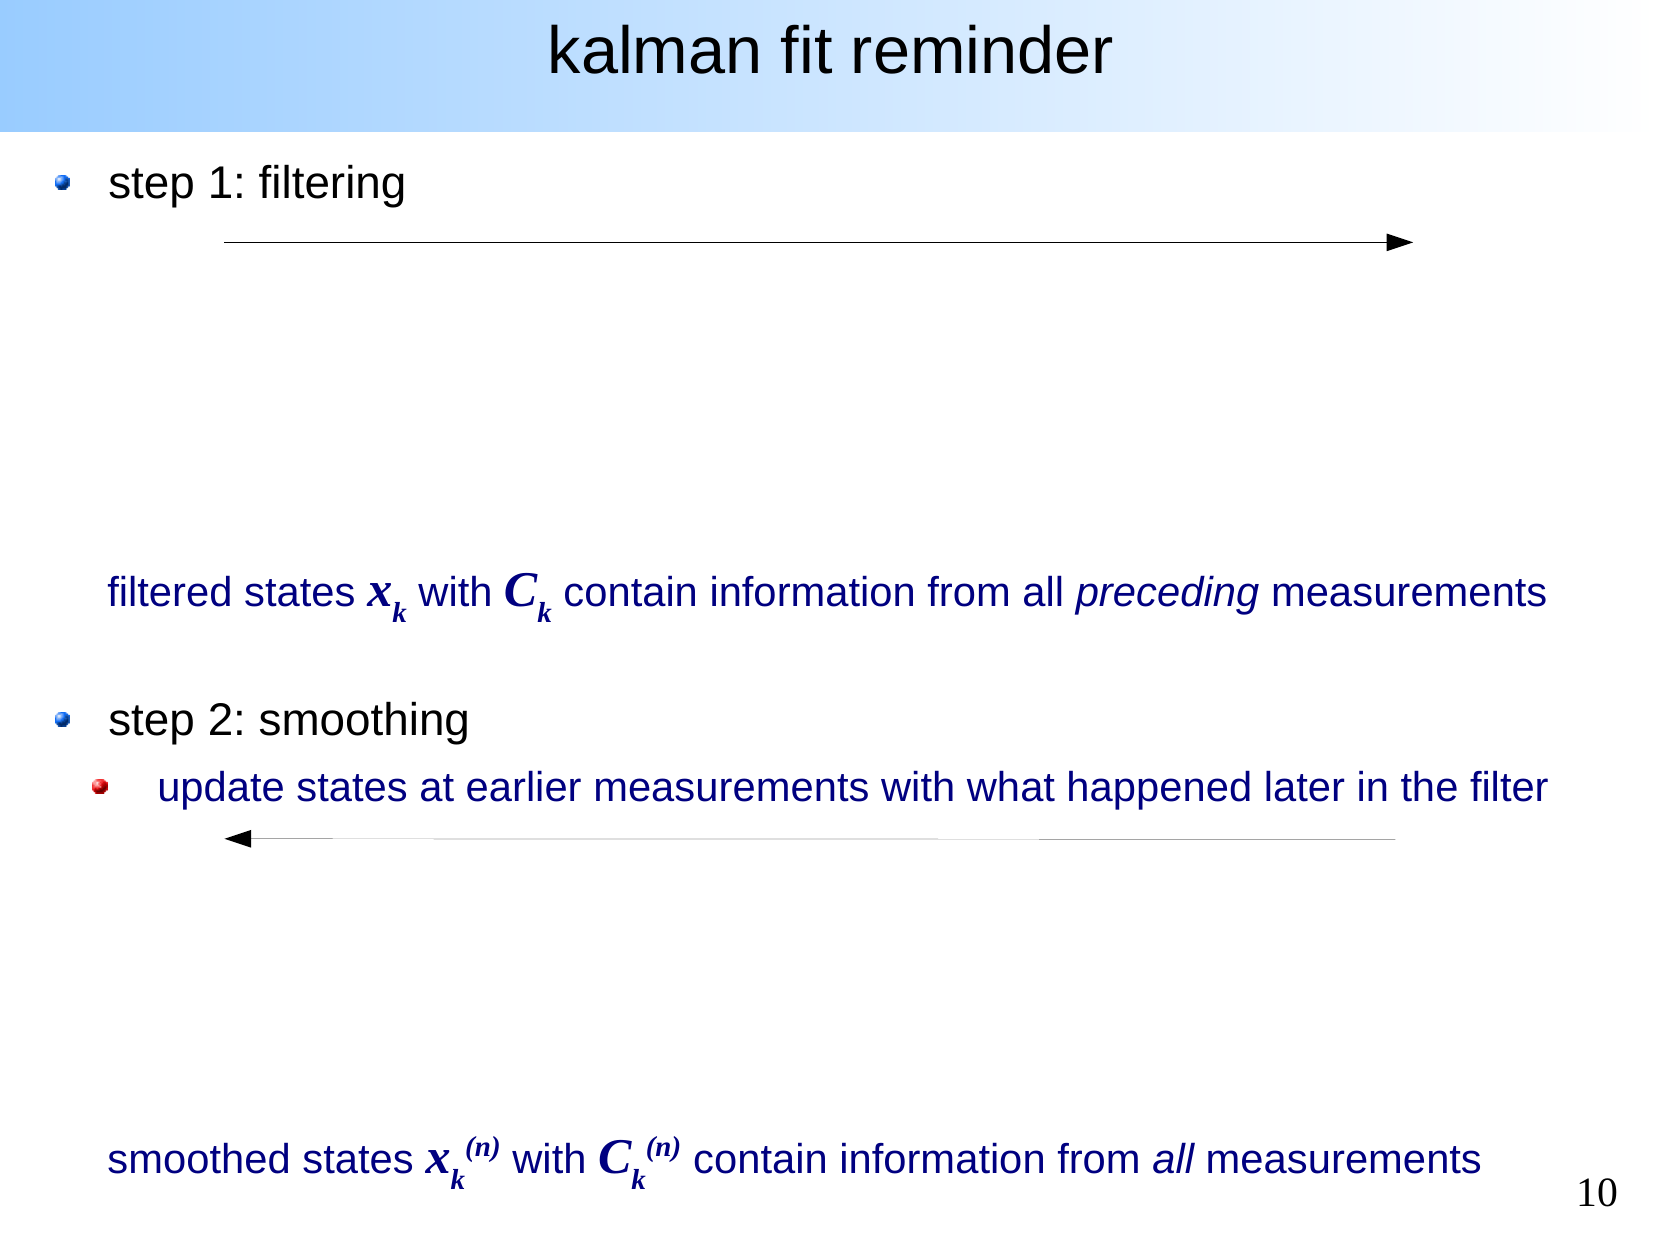

# kalman fit reminder
step 1: filtering
filtered states xk with Ck contain information from all preceding measurements
step 2: smoothing
 update states at earlier measurements with what happened later in the filter
smoothed states xk(n) with Ck(n) contain information from all measurements
10